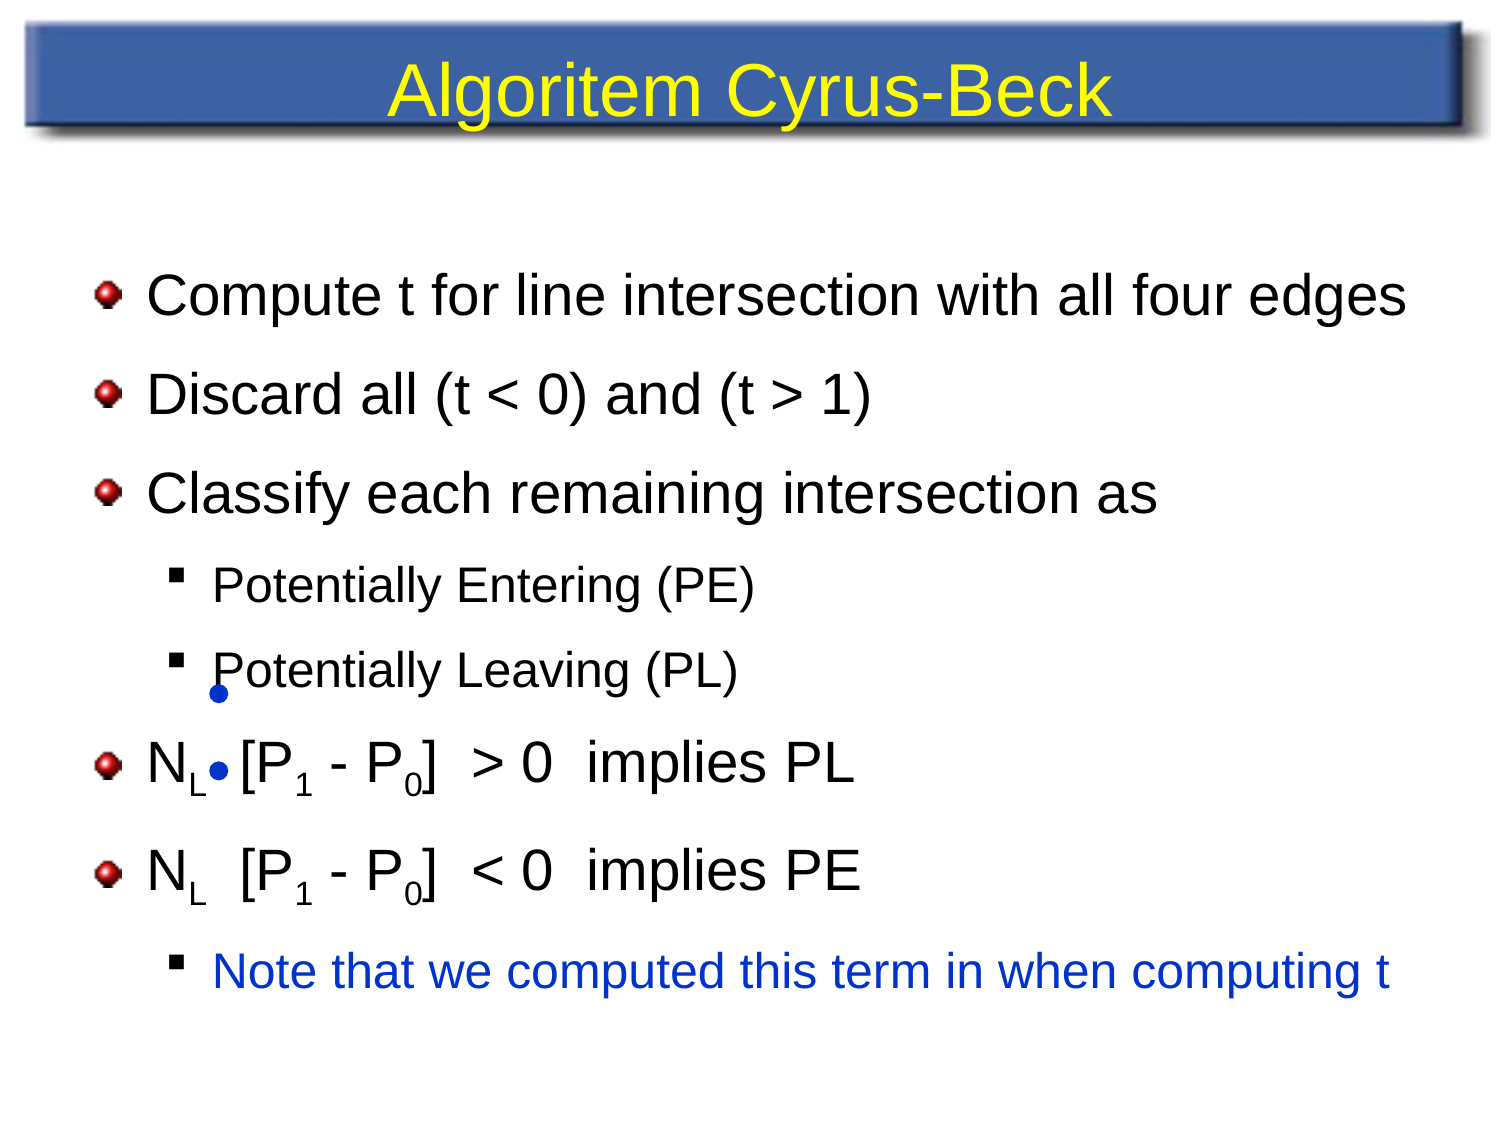

# Algoritem Cyrus-Beck
Compute t for line intersection with all four edges
Discard all (t < 0) and (t > 1)
Classify each remaining intersection as
Potentially Entering (PE)
Potentially Leaving (PL)
NL [P1 - P0] > 0 implies PL
NL [P1 - P0] < 0 implies PE
Note that we computed this term in when computing t